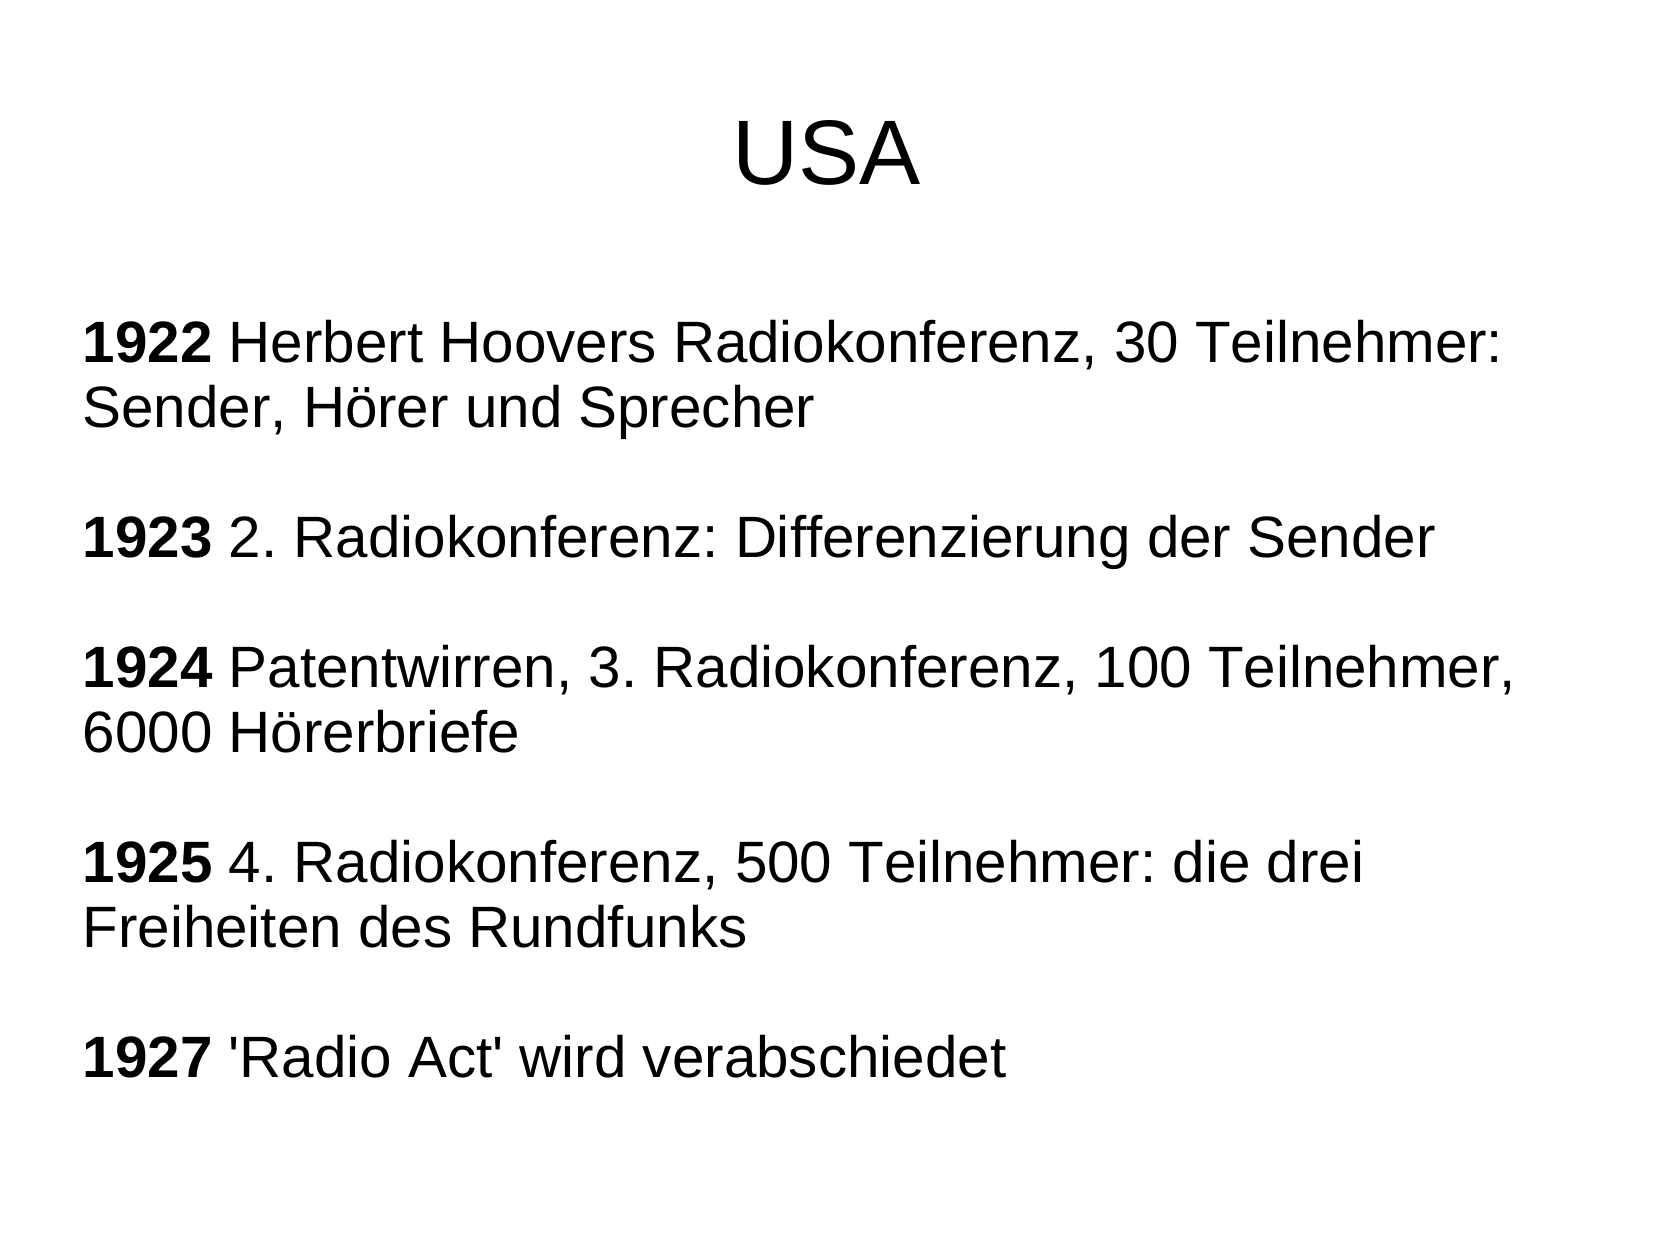

# USA
1922 Herbert Hoovers Radiokonferenz, 30 Teilnehmer: Sender, Hörer und Sprecher
1923 2. Radiokonferenz: Differenzierung der Sender
1924 Patentwirren, 3. Radiokonferenz, 100 Teilnehmer, 6000 Hörerbriefe
1925 4. Radiokonferenz, 500 Teilnehmer: die drei Freiheiten des Rundfunks
1927 'Radio Act' wird verabschiedet